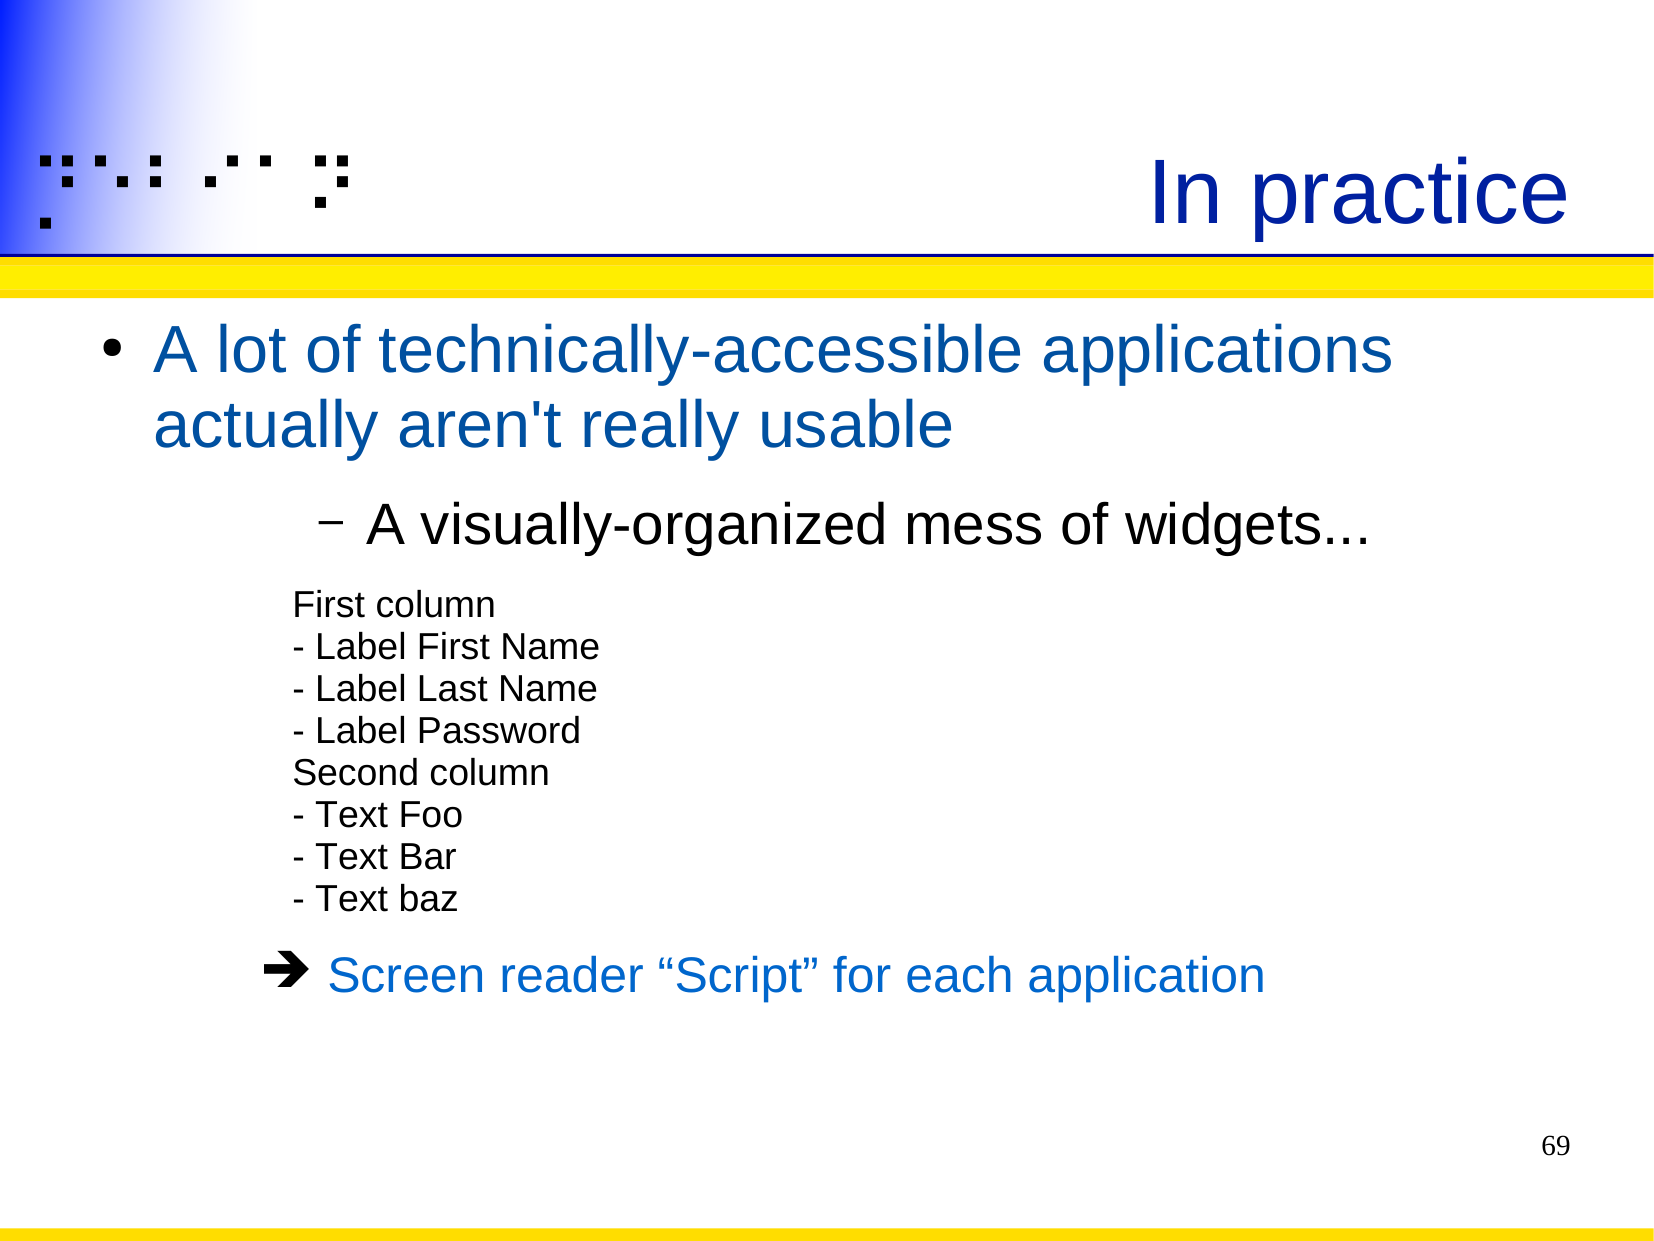

# In practice
A lot of technically-accessible applications actually aren't really usable
A visually-organized mess of widgets...
 Screen reader “Script” for each application
First column
- Label First Name
- Label Last Name
- Label Password
Second column
- Text Foo
- Text Bar
- Text baz
69